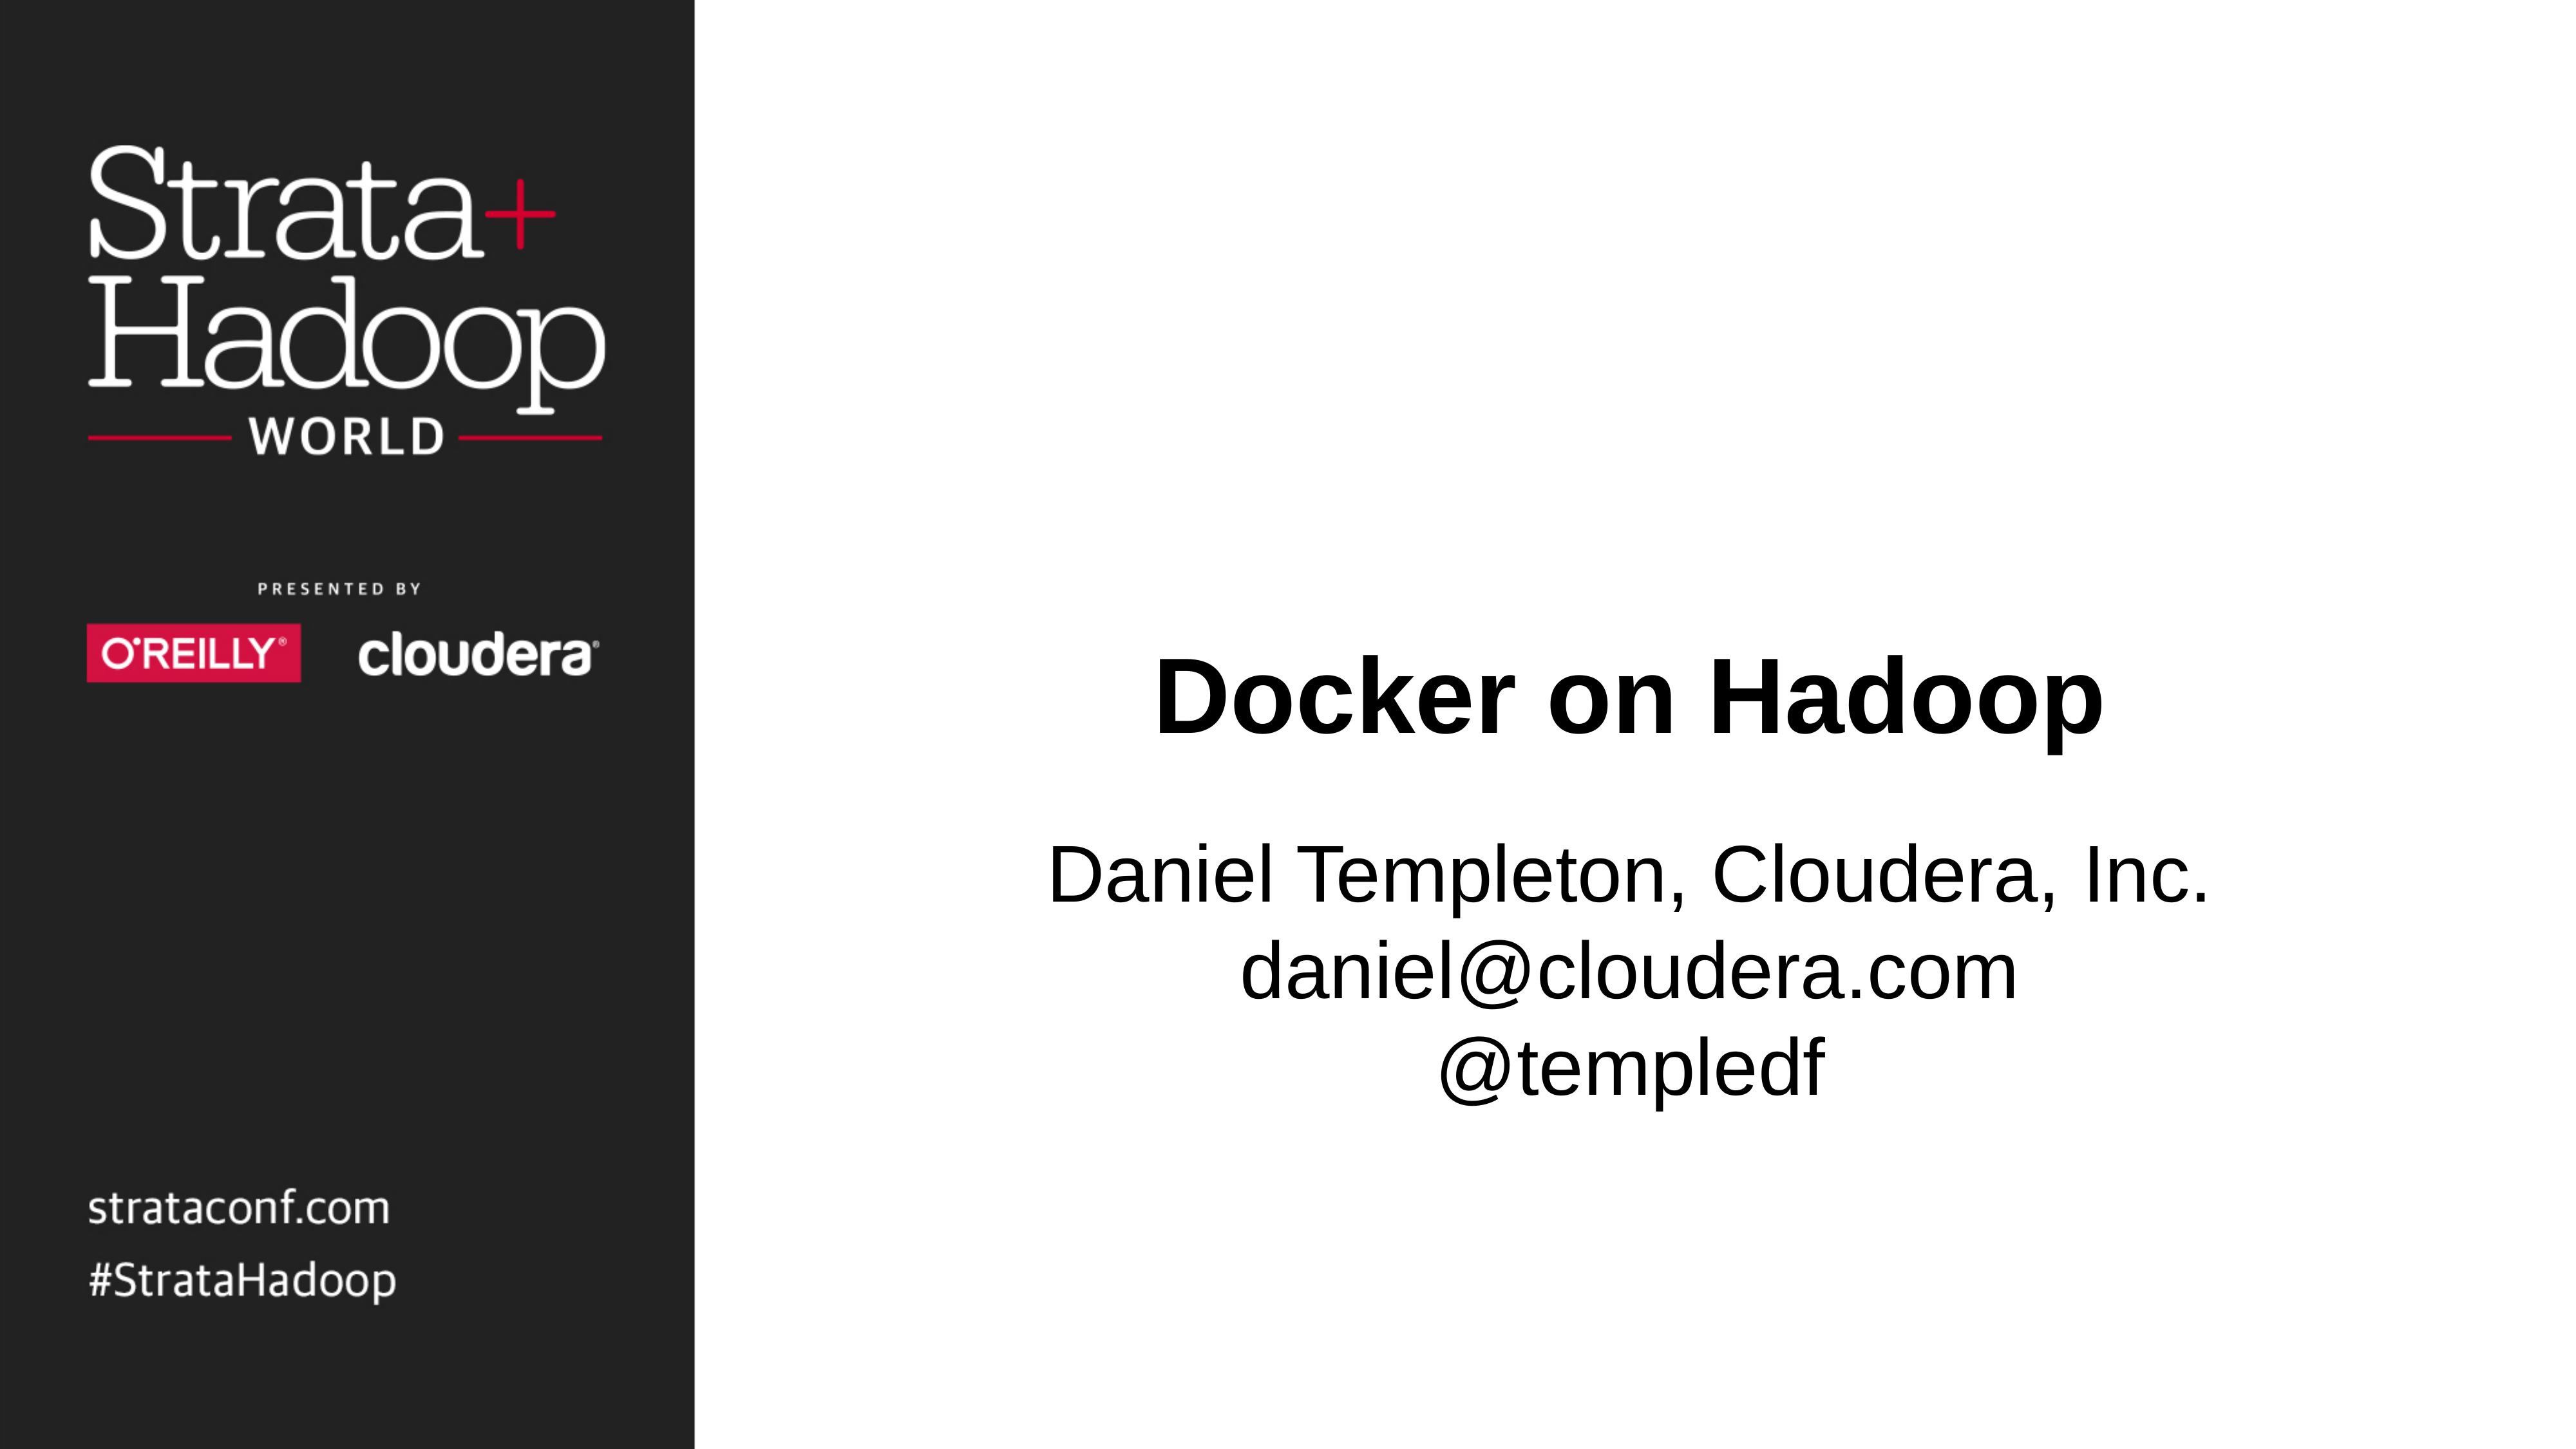

# Docker on Hadoop
Daniel Templeton, Cloudera, Inc.
daniel@cloudera.com
@templedf